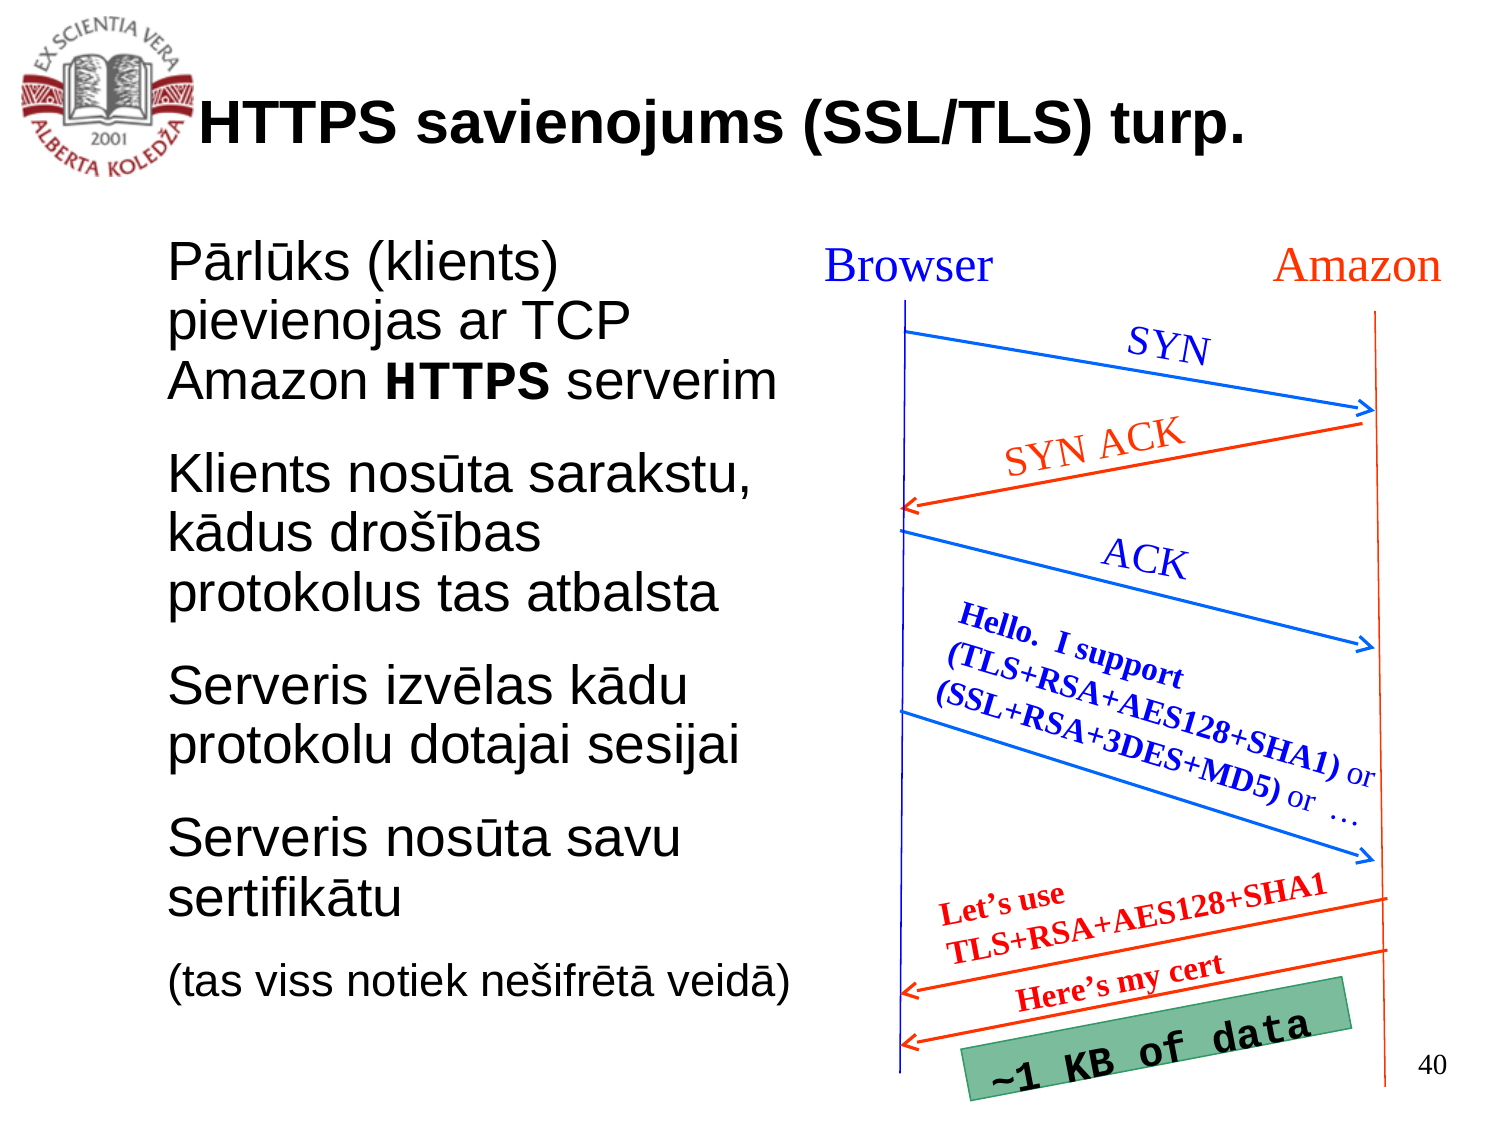

# HTTPS savienojums (SSL/TLS) turp.
Browser
Amazon
Pārlūks (klients) pievienojas ar TCP Amazon HTTPS serverim
Klients nosūta sarakstu, kādus drošības protokolus tas atbalsta
Serveris izvēlas kādu protokolu dotajai sesijai
Serveris nosūta savu sertifikātu
(tas viss notiek nešifrētā veidā)
SYN
SYN ACK
ACK
Hello. I support
(TLS+RSA+AES128+SHA1) or
(SSL+RSA+3DES+MD5) or …
Let’s use
TLS+RSA+AES128+SHA1
Here’s my cert
~1 KB of data